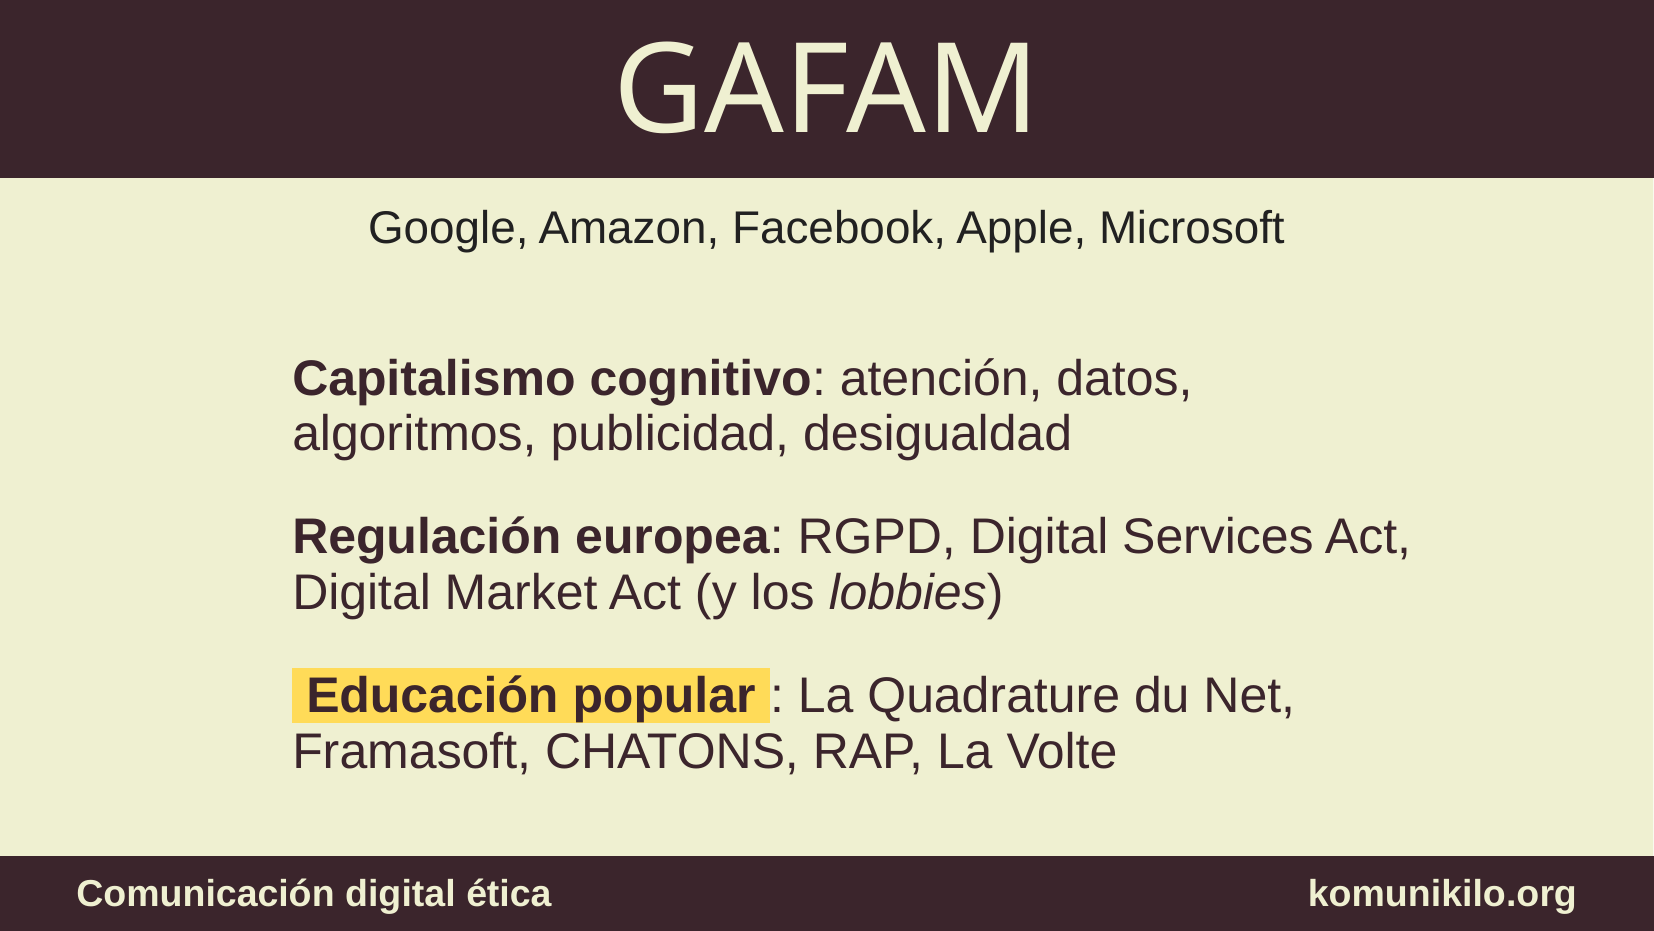

# GAFAM
Google, Amazon, Facebook, Apple, Microsoft
Capitalismo cognitivo: atención, datos, algoritmos, publicidad, desigualdad
Regulación europea: RGPD, Digital Services Act, Digital Market Act (y los lobbies)
 Educación popular : La Quadrature du Net, Framasoft, CHATONS, RAP, La Volte
Comunicación digital ética komunikilo.org